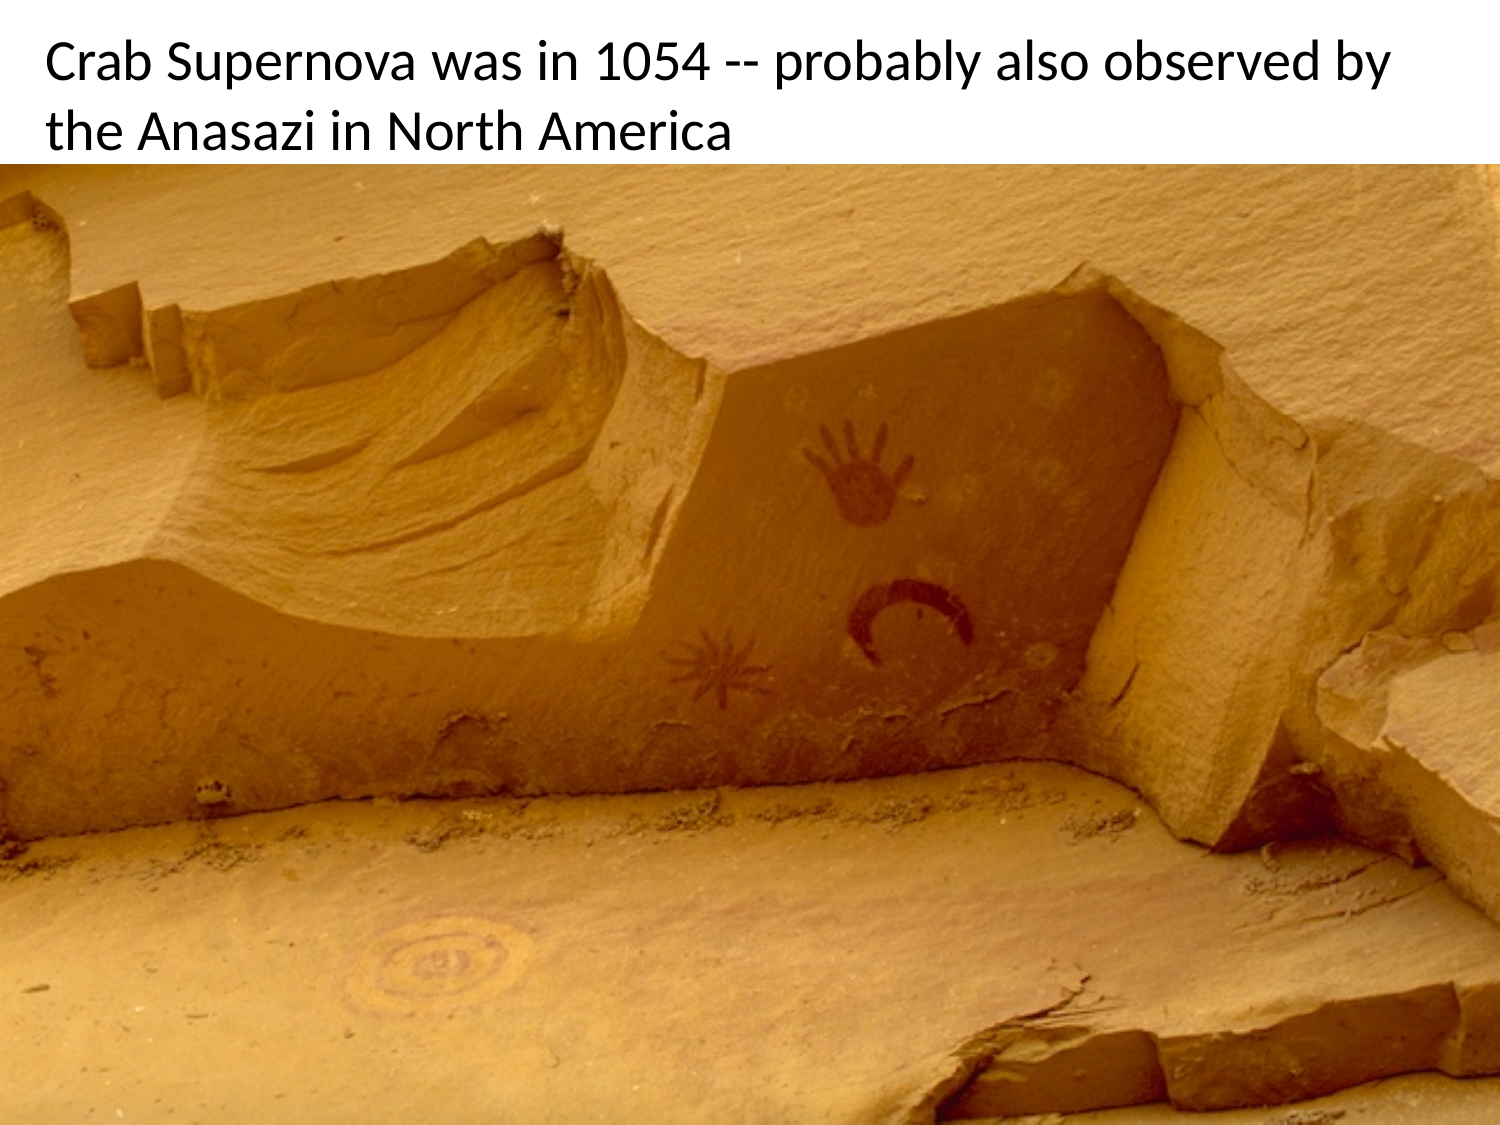

# Crab Supernova was in 1054 -- probably also observed by the Anasazi in North America